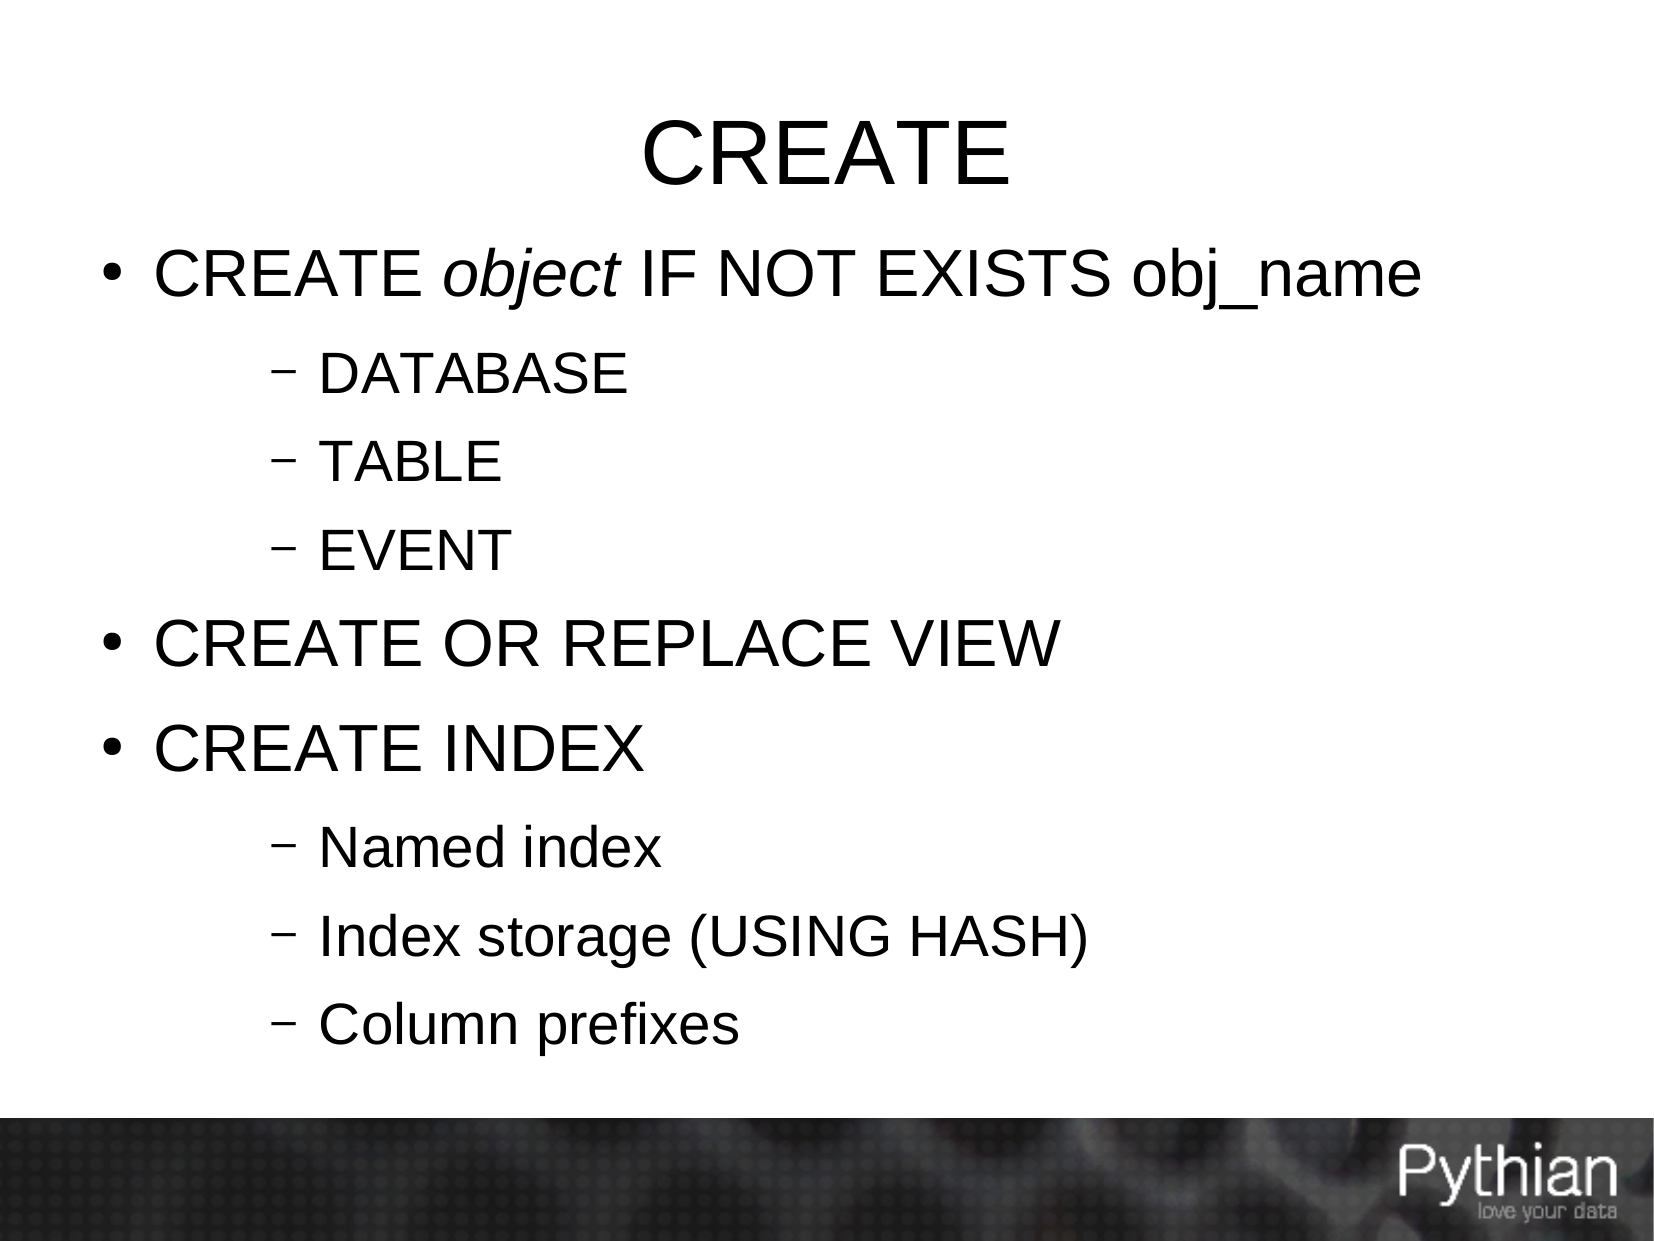

# CREATE
CREATE object IF NOT EXISTS obj_name
DATABASE
TABLE
EVENT
CREATE OR REPLACE VIEW
CREATE INDEX
Named index
Index storage (USING HASH)
Column prefixes